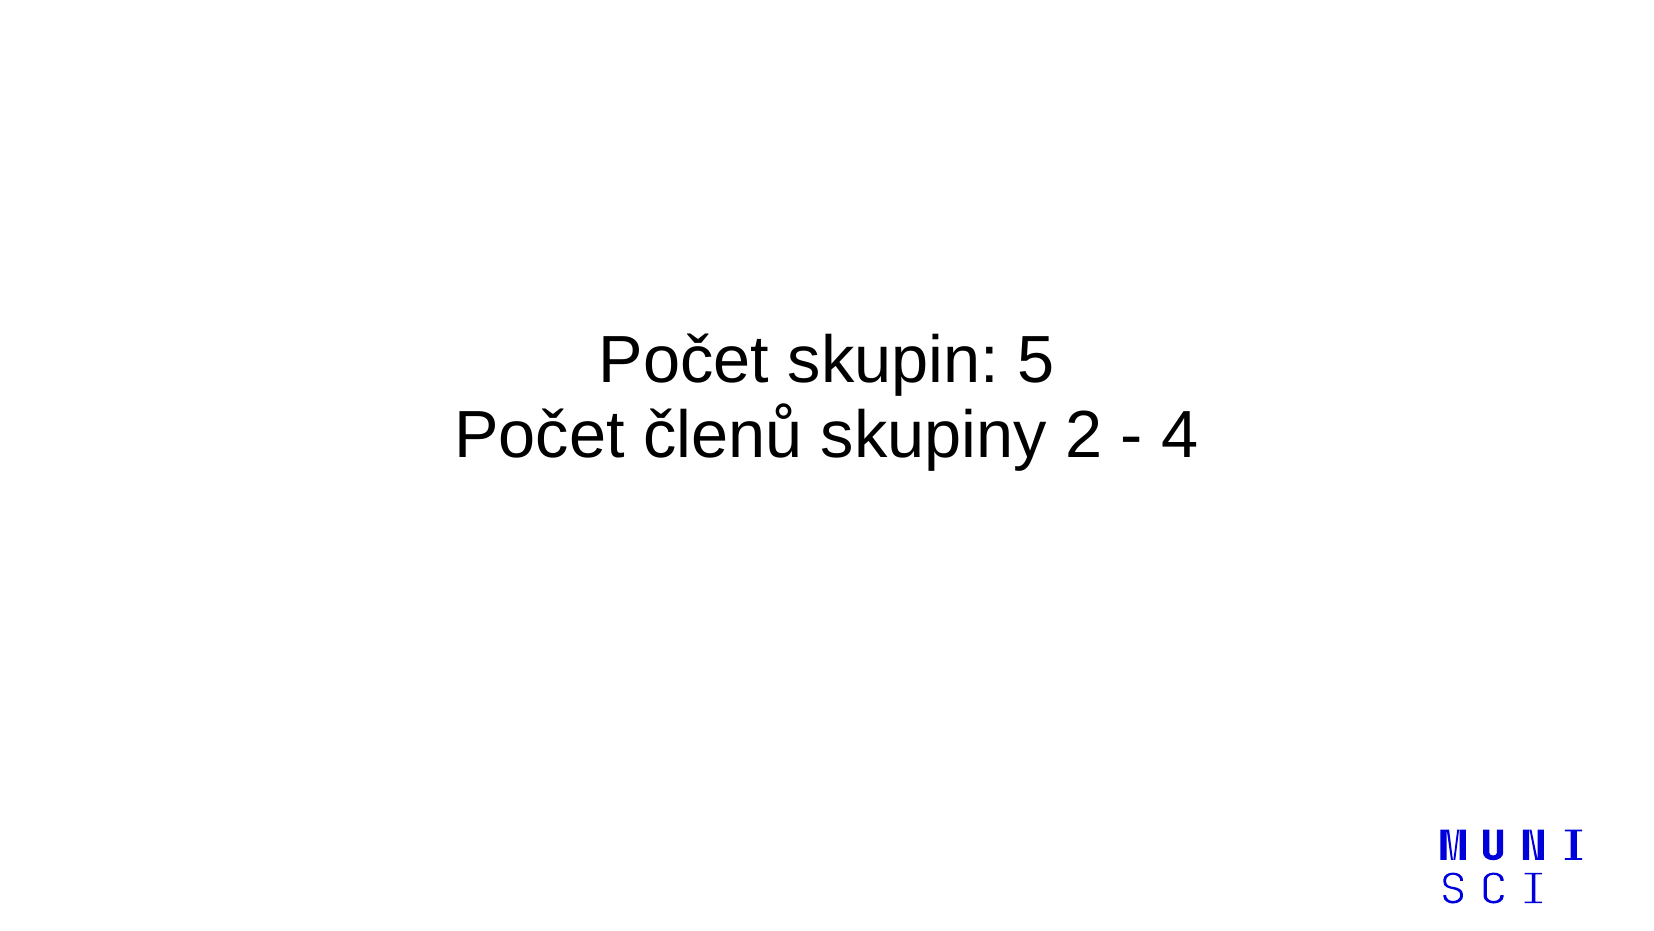

# Počet skupin: 5
Počet členů skupiny 2 - 4